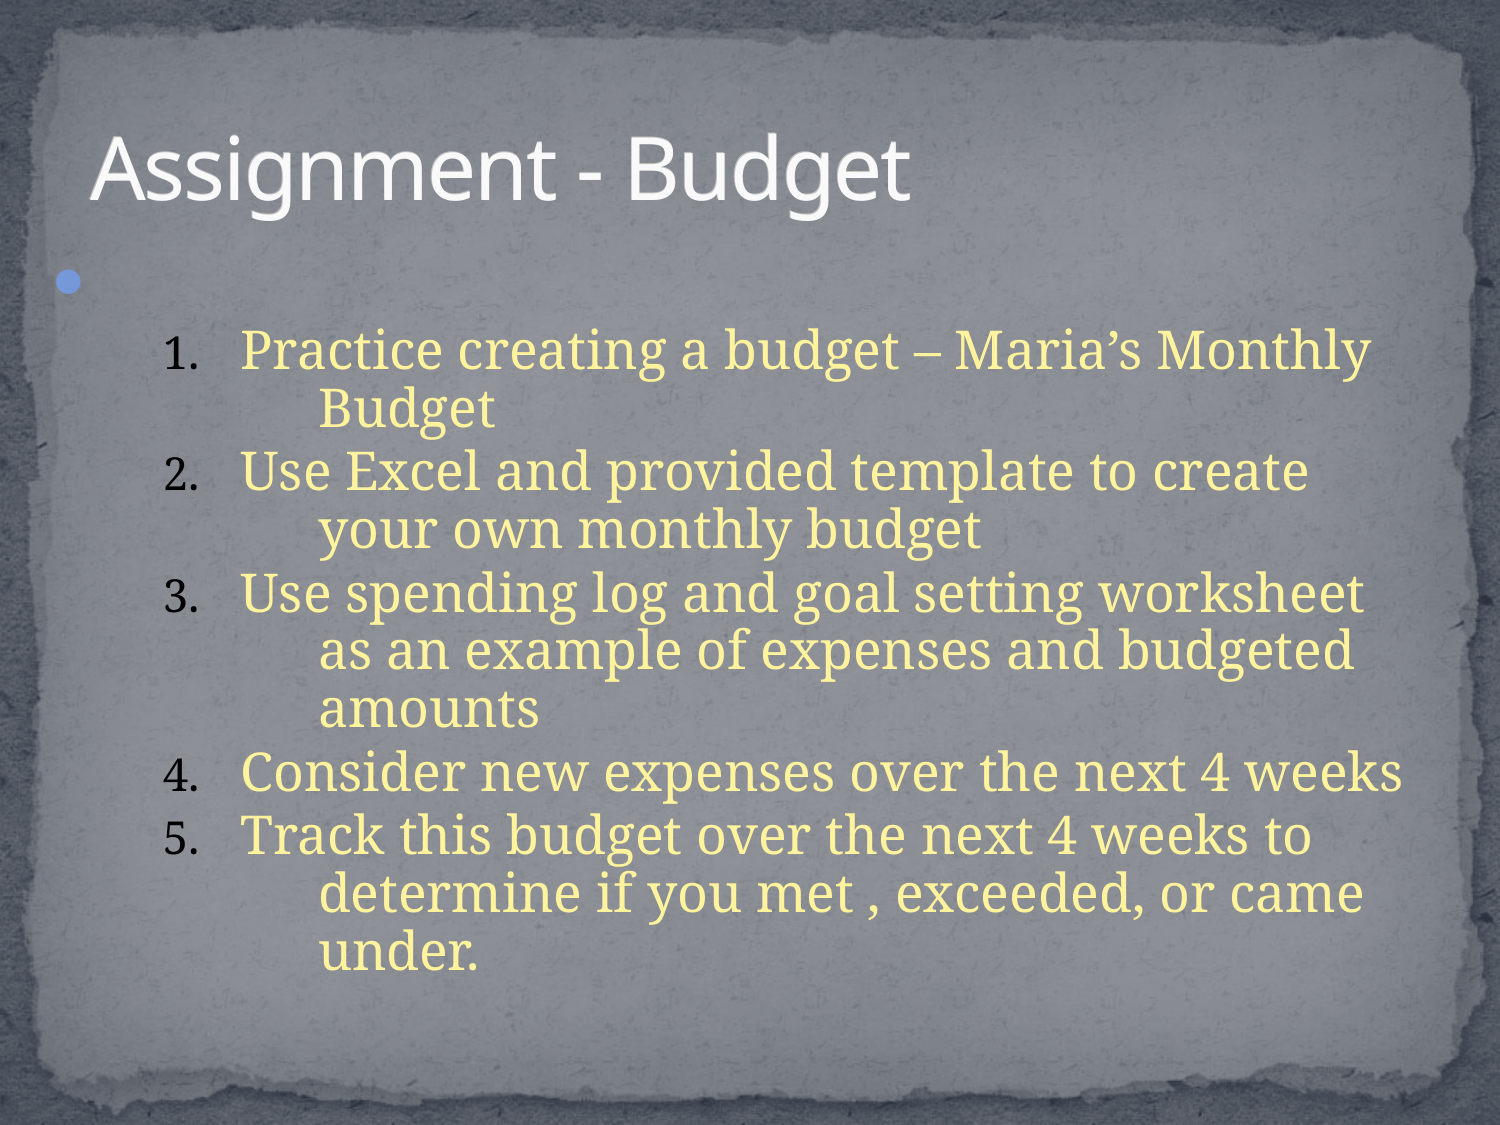

Assignment - Budget
# Practice creating a budget – Maria’s Monthly Budget
Use Excel and provided template to create your own monthly budget
Use spending log and goal setting worksheet as an example of expenses and budgeted amounts
Consider new expenses over the next 4 weeks
Track this budget over the next 4 weeks to determine if you met , exceeded, or came under.